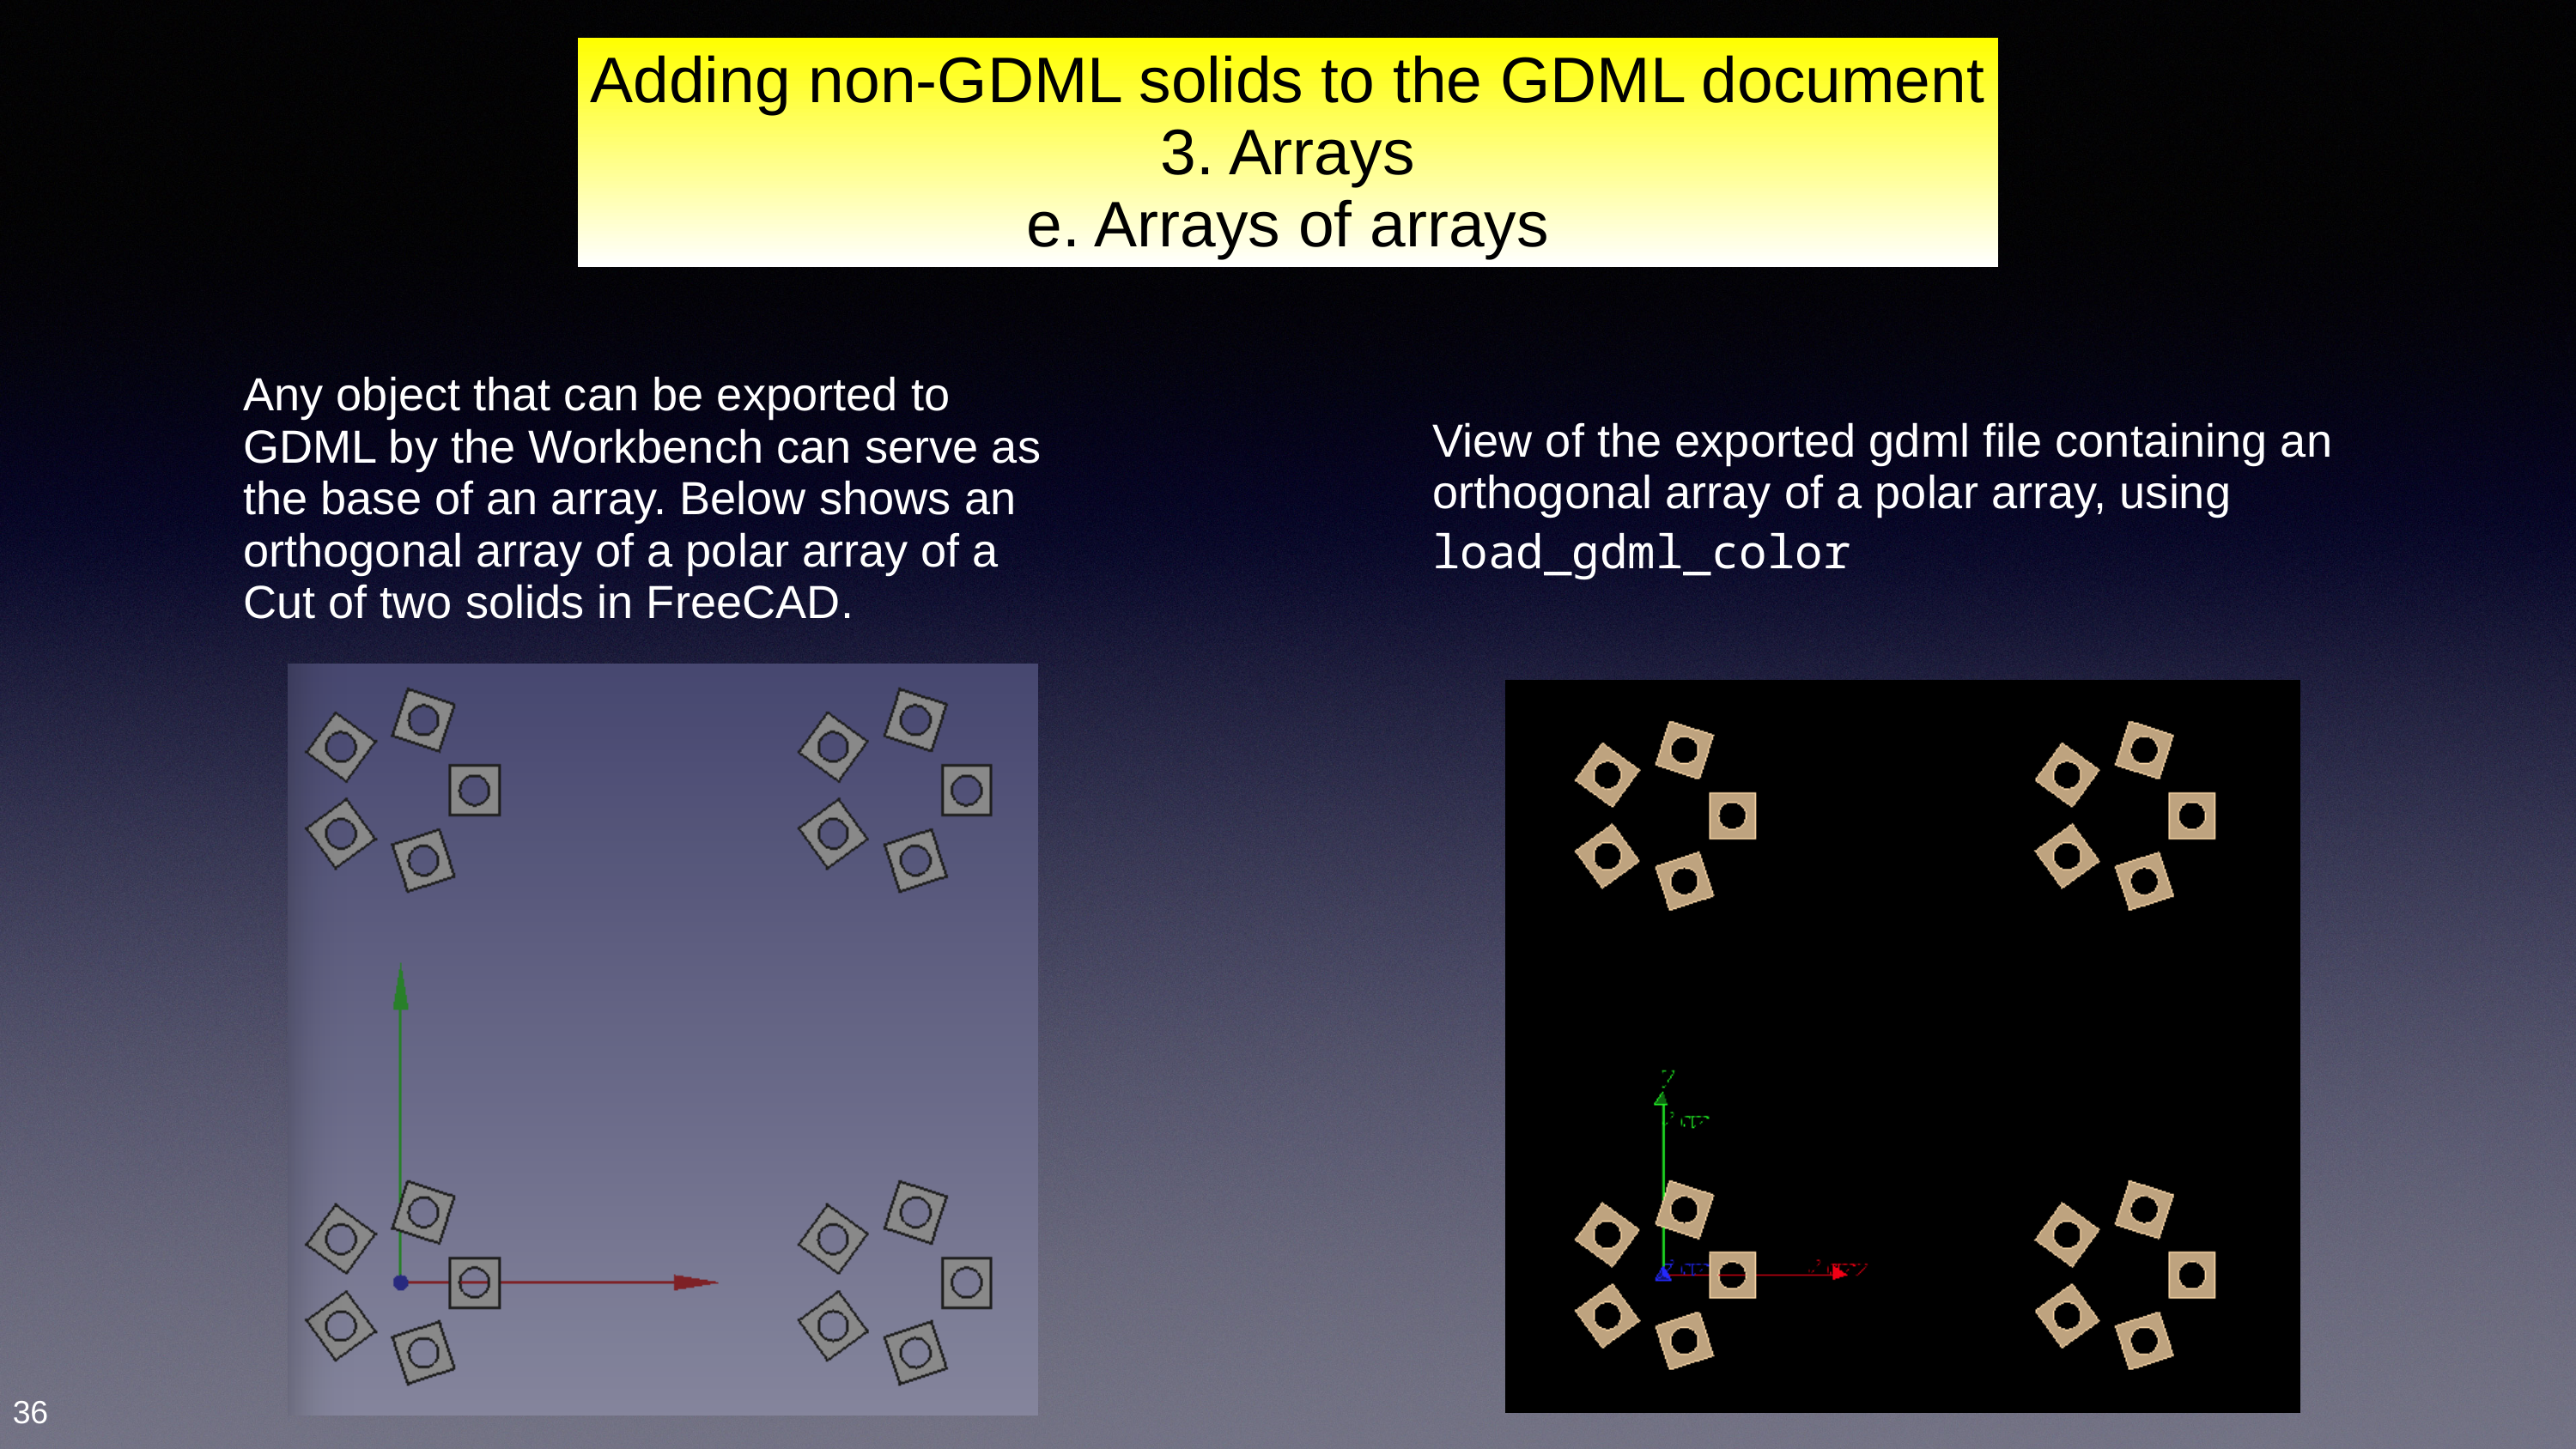

Adding non-GDML solids to the GDML document
3. Arrays
e. Arrays of arrays
Any object that can be exported to GDML by the Workbench can serve as the base of an array. Below shows an orthogonal array of a polar array of a Cut of two solids in FreeCAD.
View of the exported gdml file containing an orthogonal array of a polar array, using load_gdml_color
36